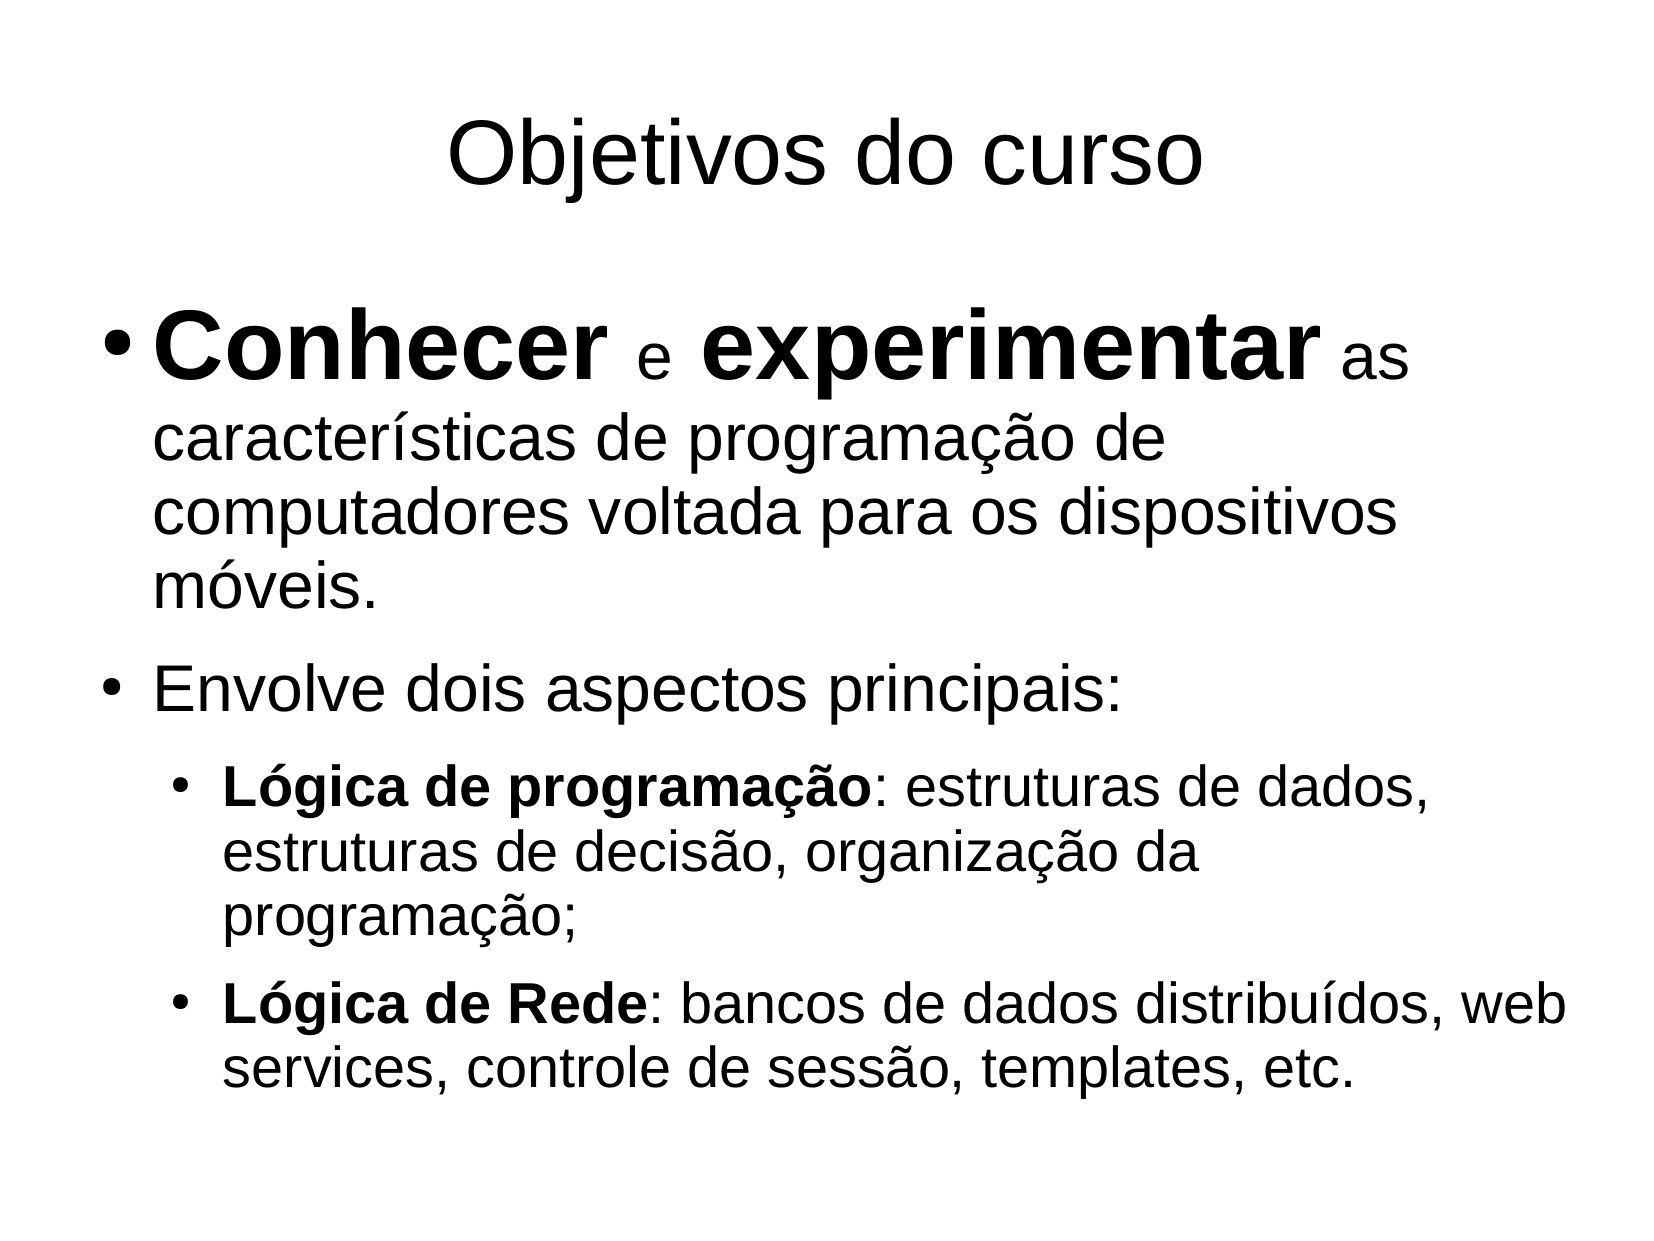

# Objetivos do curso
Conhecer e experimentar as características de programação de computadores voltada para os dispositivos móveis.
Envolve dois aspectos principais:
Lógica de programação: estruturas de dados, estruturas de decisão, organização da programação;
Lógica de Rede: bancos de dados distribuídos, web services, controle de sessão, templates, etc.